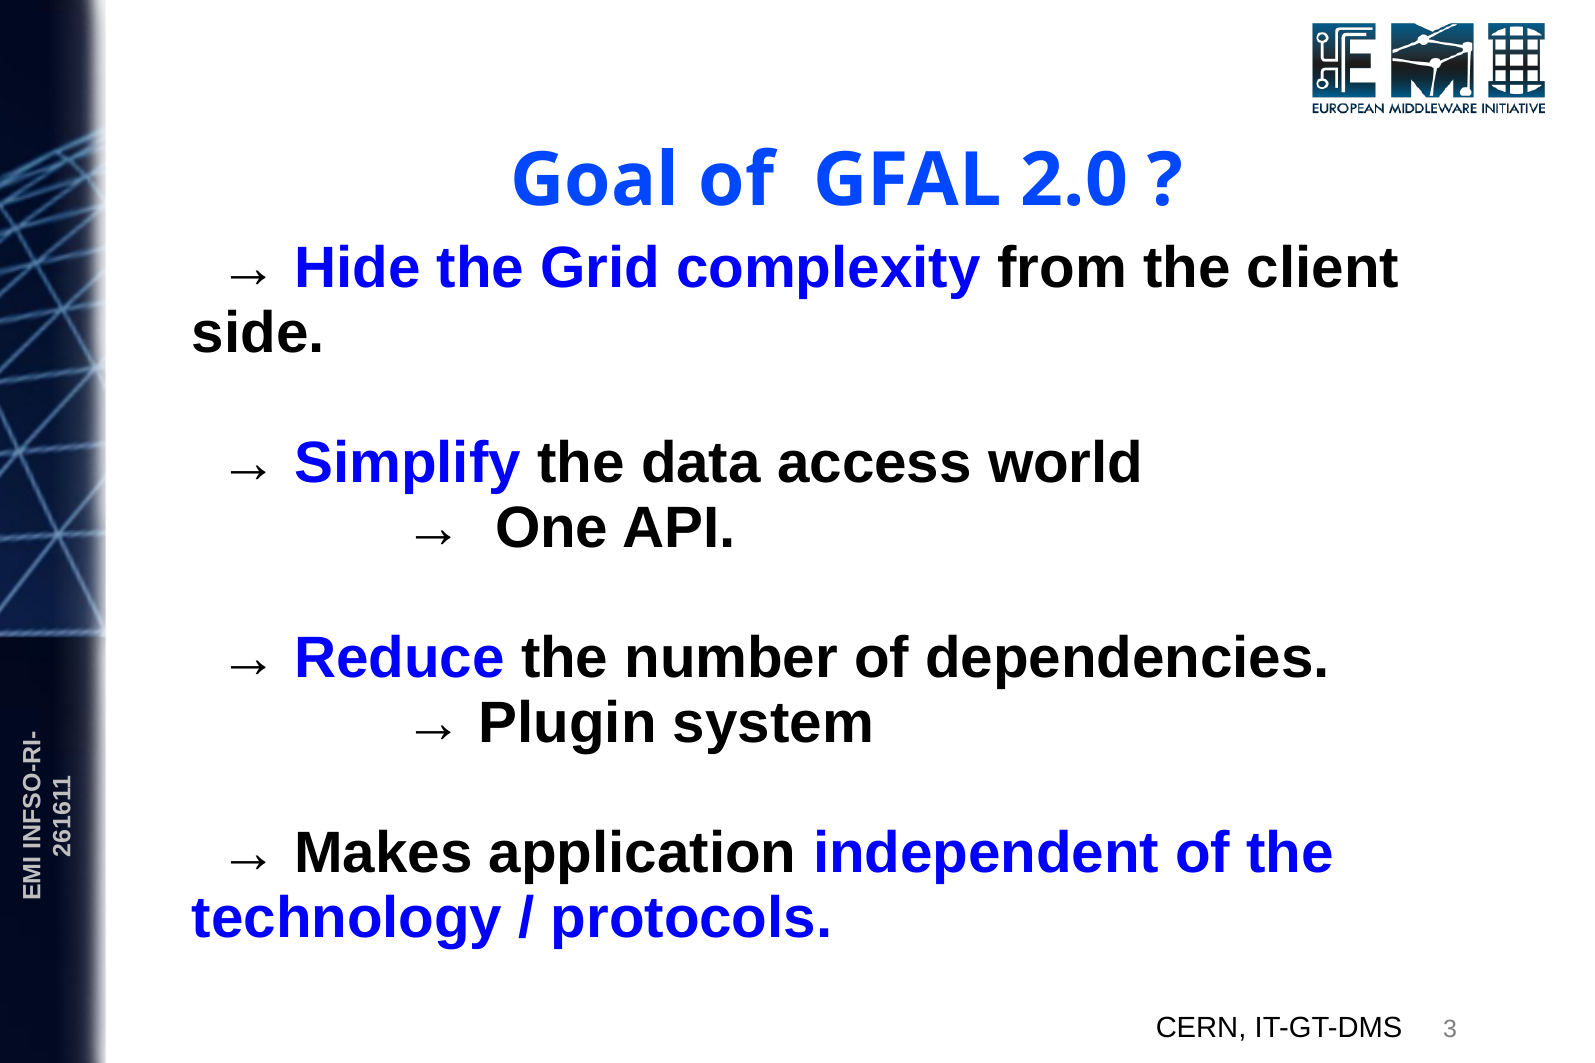

# Goal of GFAL 2.0 ?
→ Hide the Grid complexity from the client side.
→ Simplify the data access world
→ One API.
→ Reduce the number of dependencies.
→ Plugin system
→ Makes application independent of the technology / protocols.
CERN, IT-GT-DMS
3